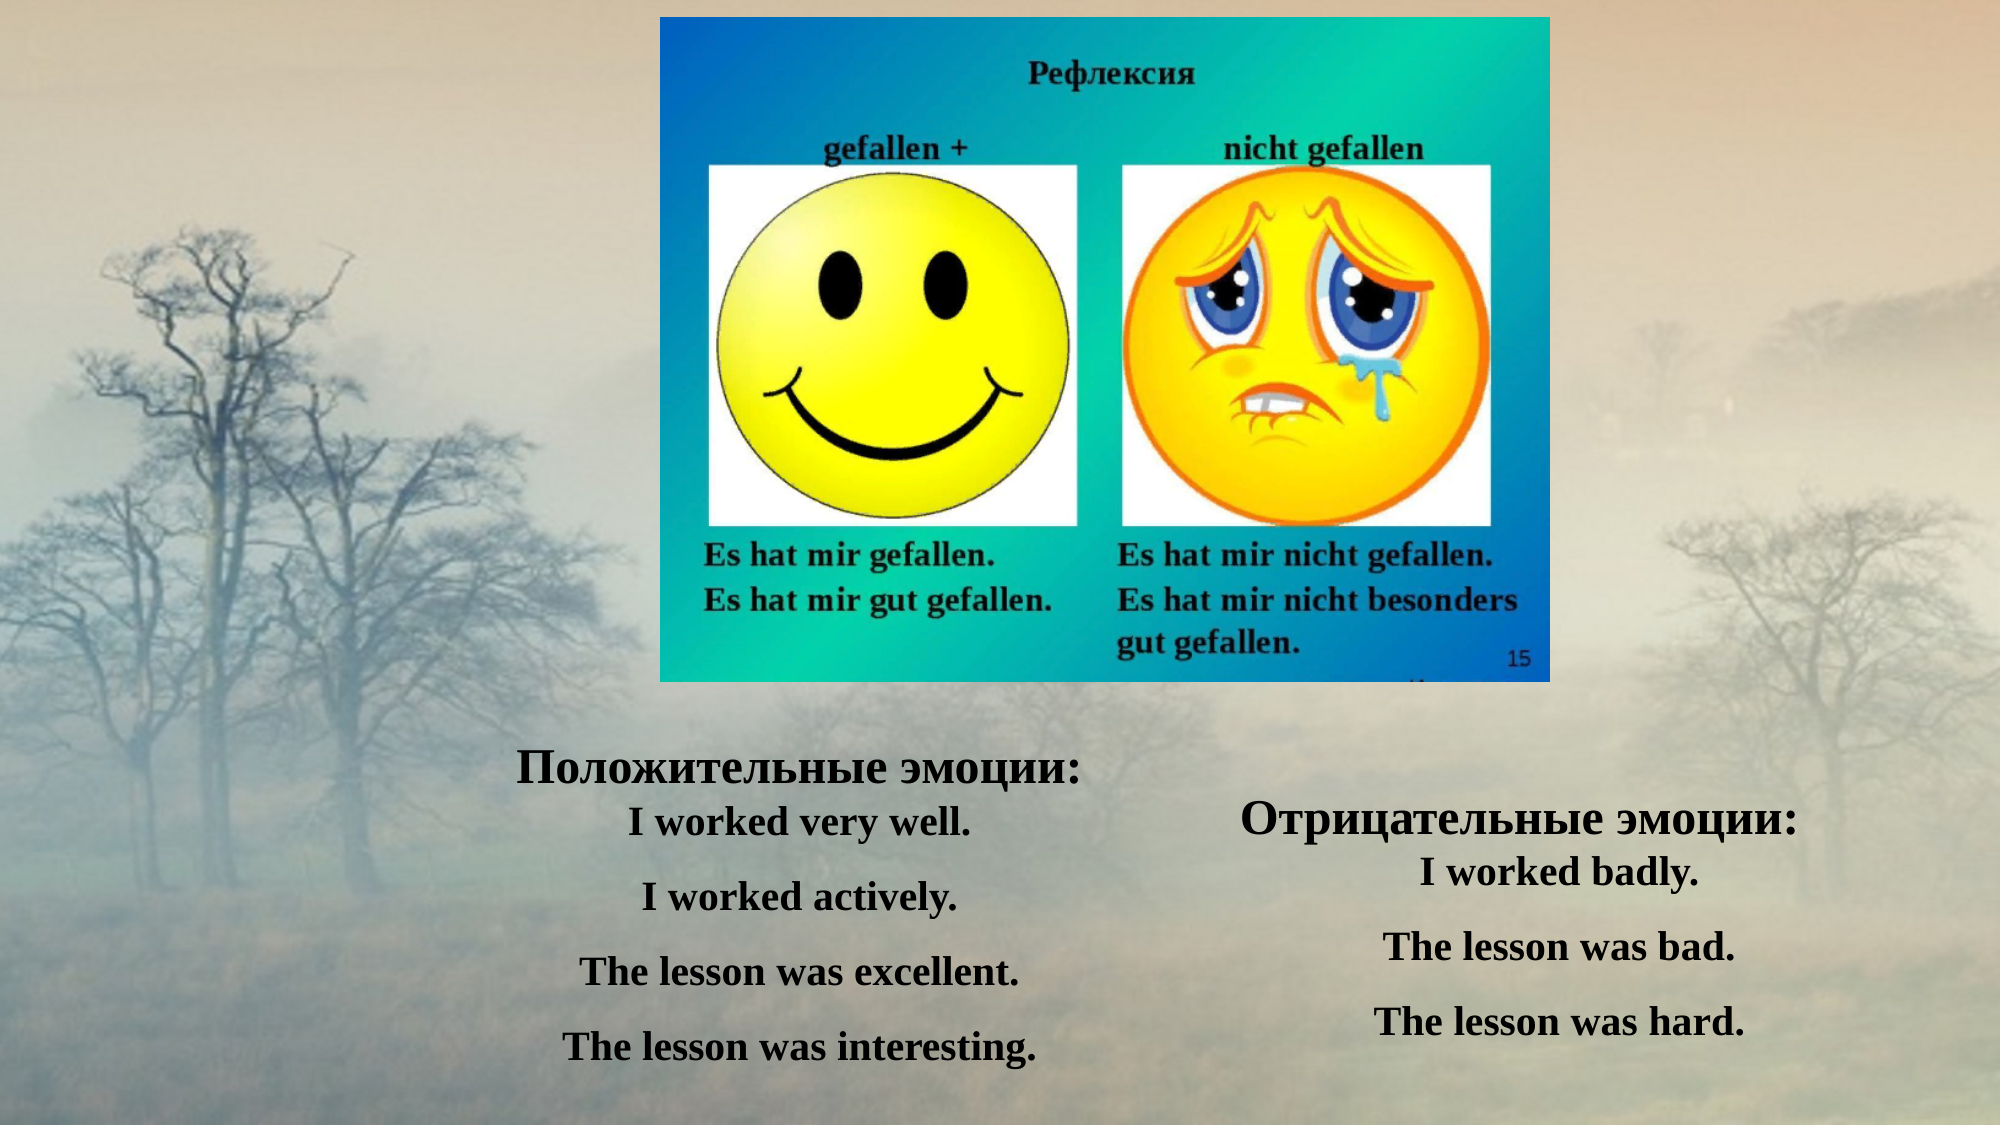

Положительные эмоции:
I worked very well.
I worked actively.
The lesson was excellent.
The lesson was interesting.
Отрицательные эмоции:
I worked badly.
The lesson was bad.
The lesson was hard.